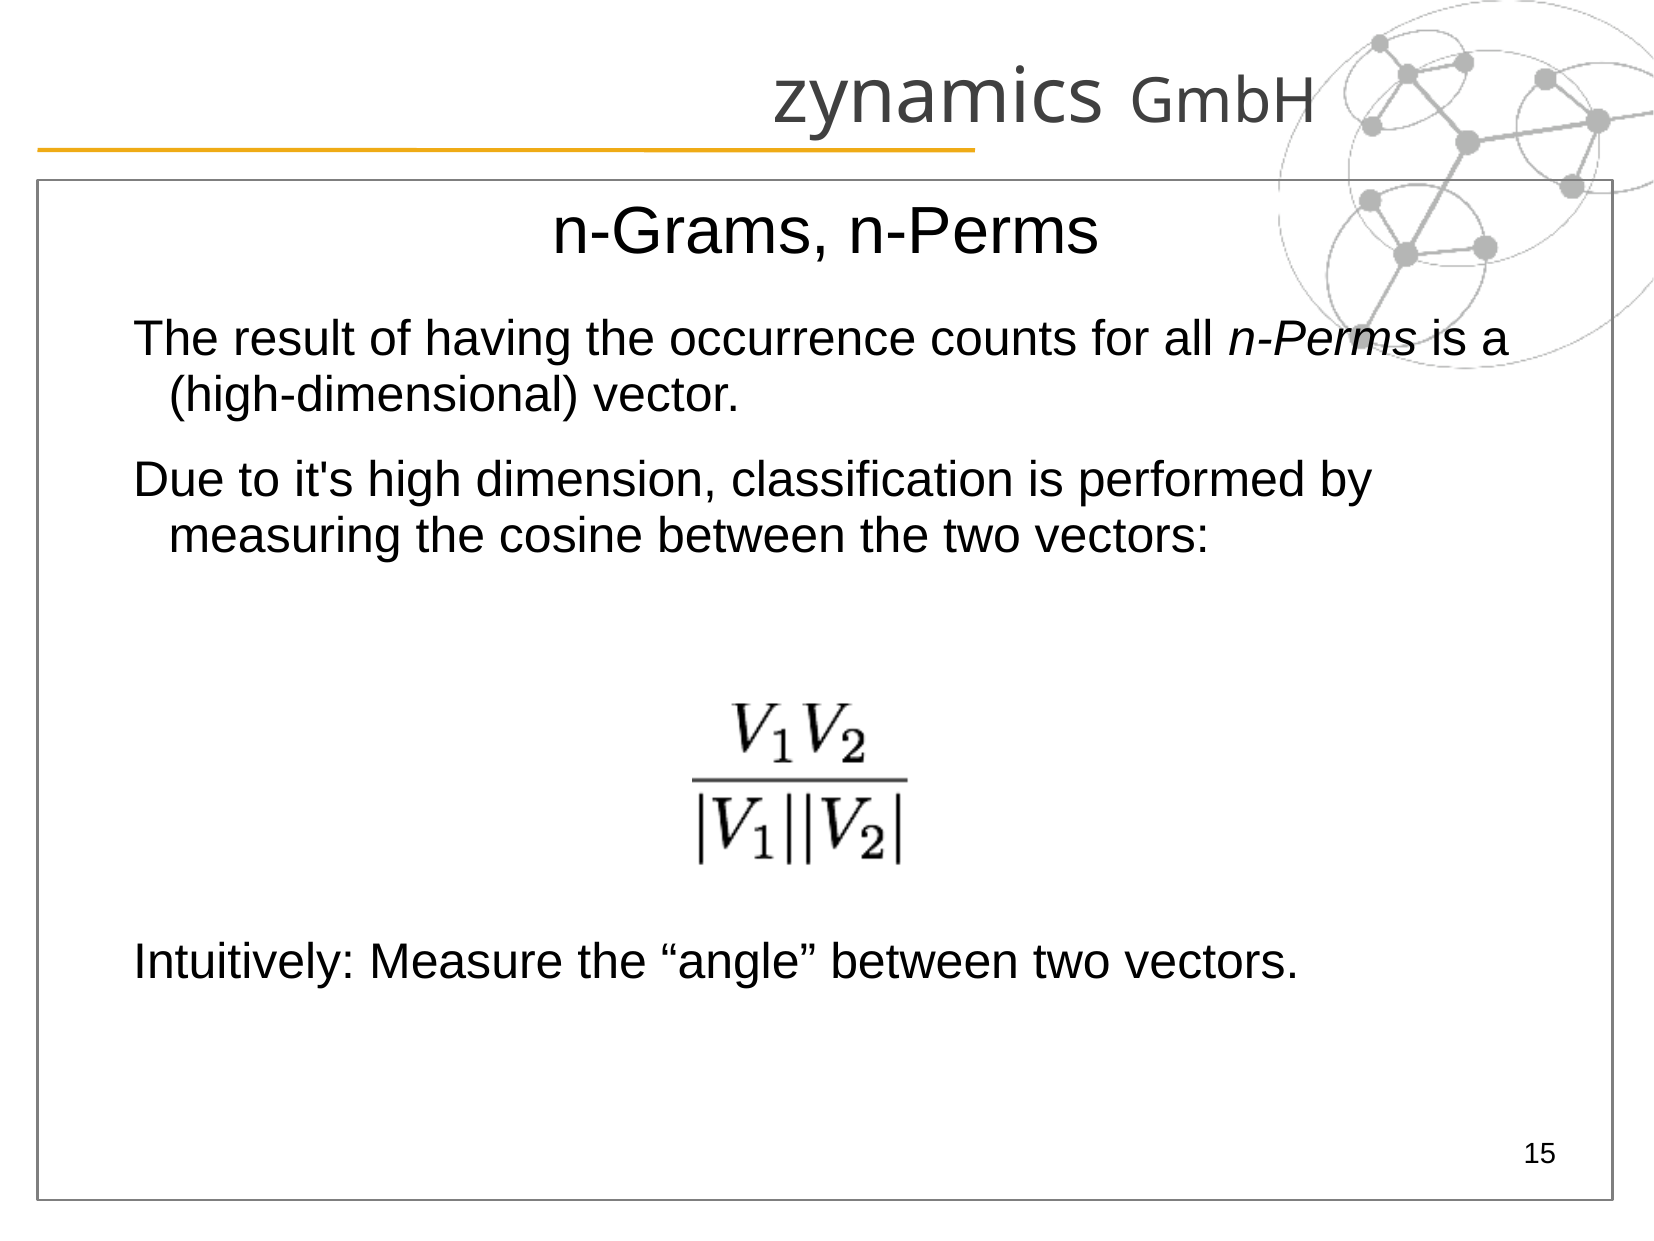

zynamics GmbH
# n-Grams, n-Perms
The result of having the occurrence counts for all n-Perms is a (high-dimensional) vector.
Due to it's high dimension, classification is performed by measuring the cosine between the two vectors:
Intuitively: Measure the “angle” between two vectors.